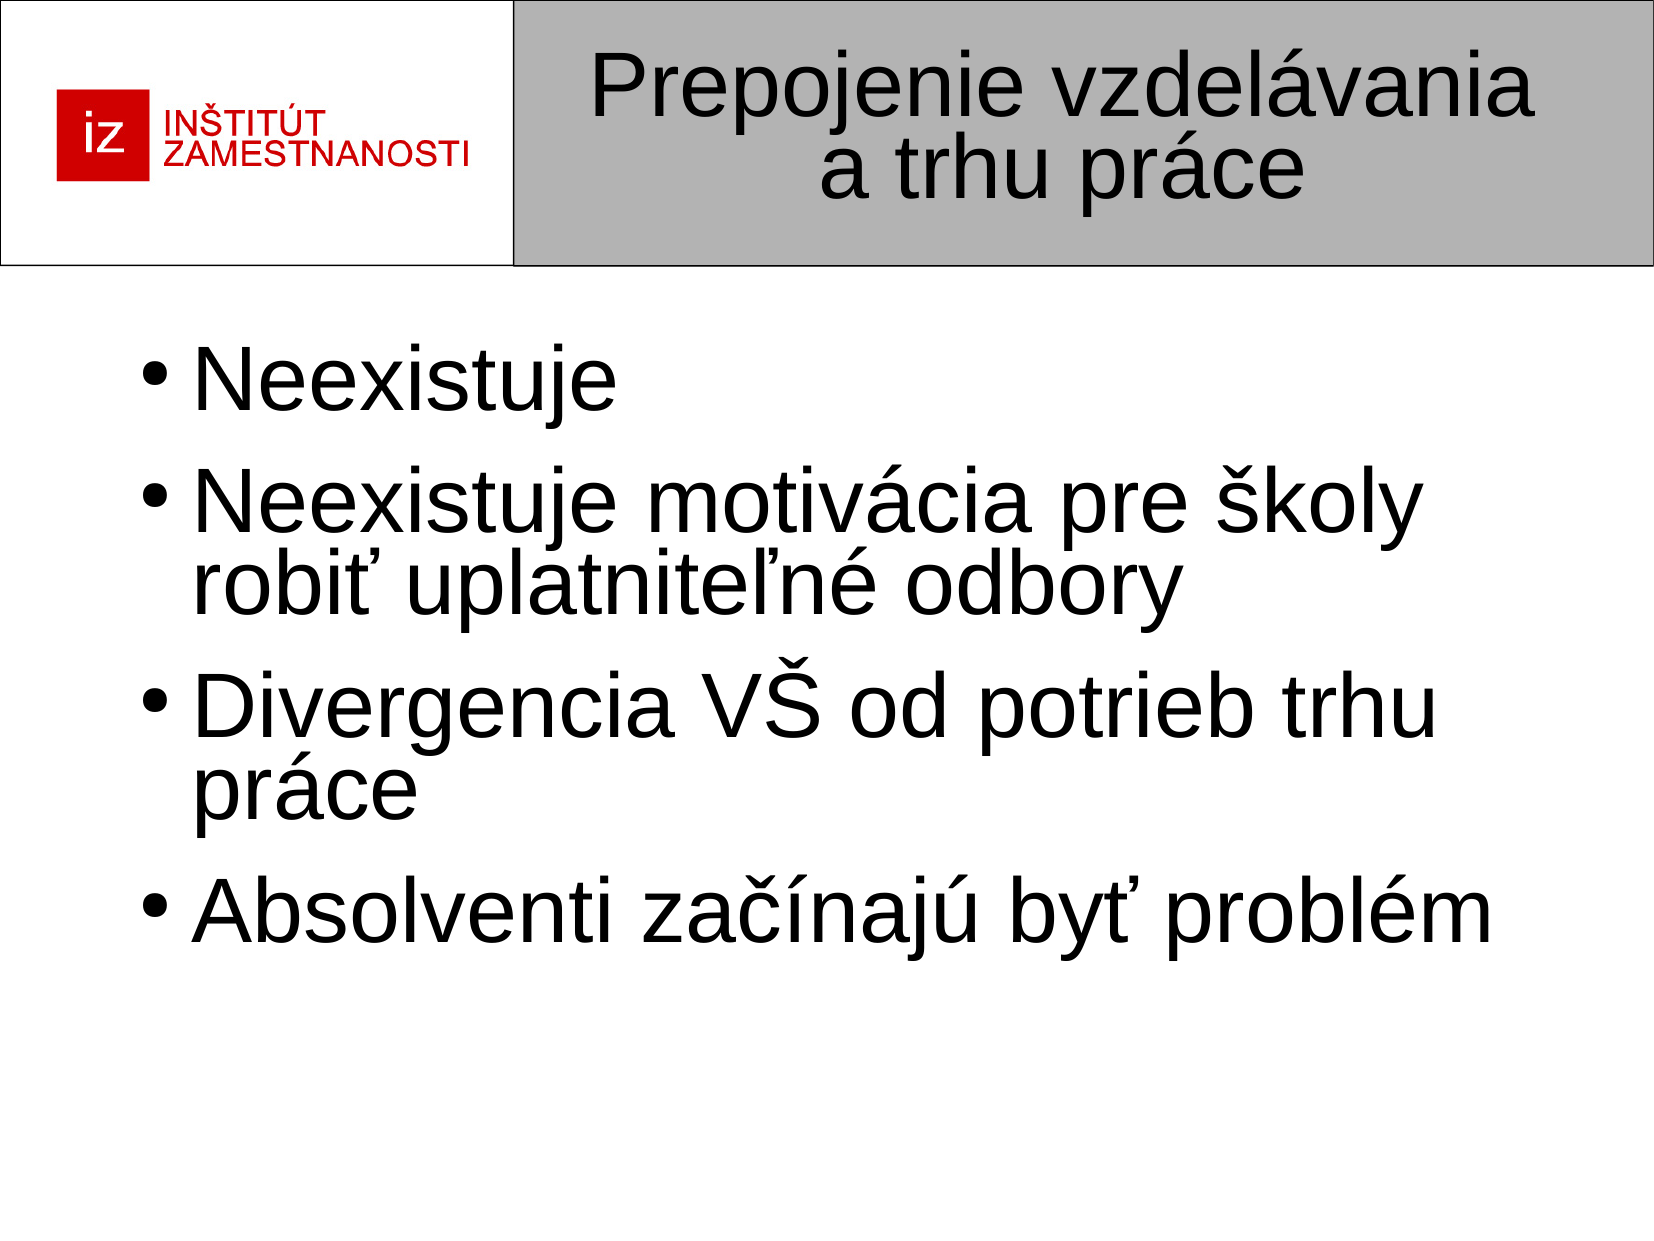

# Prepojenie vzdelávania a trhu práce
Neexistuje
Neexistuje motivácia pre školy robiť uplatniteľné odbory
Divergencia VŠ od potrieb trhu práce
Absolventi začínajú byť problém